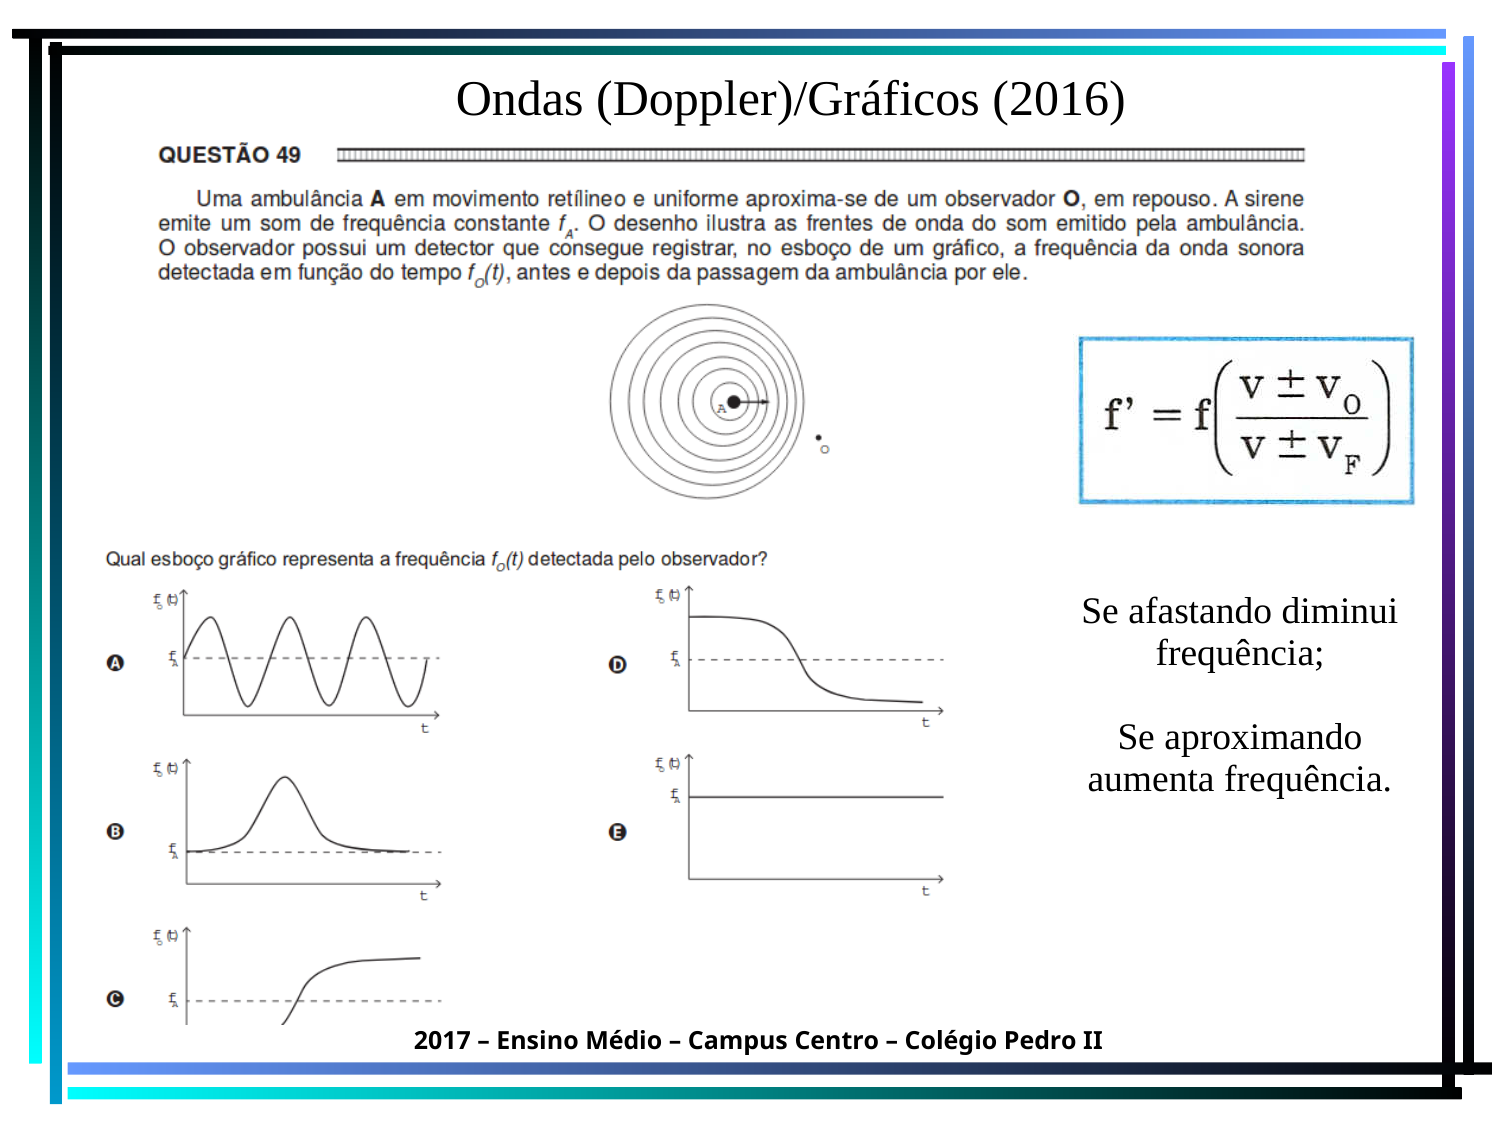

# Ondas (Doppler)/Gráficos (2016)
Se afastando diminui frequência;
Se aproximando aumenta frequência.
2017 – Ensino Médio – Campus Centro – Colégio Pedro II